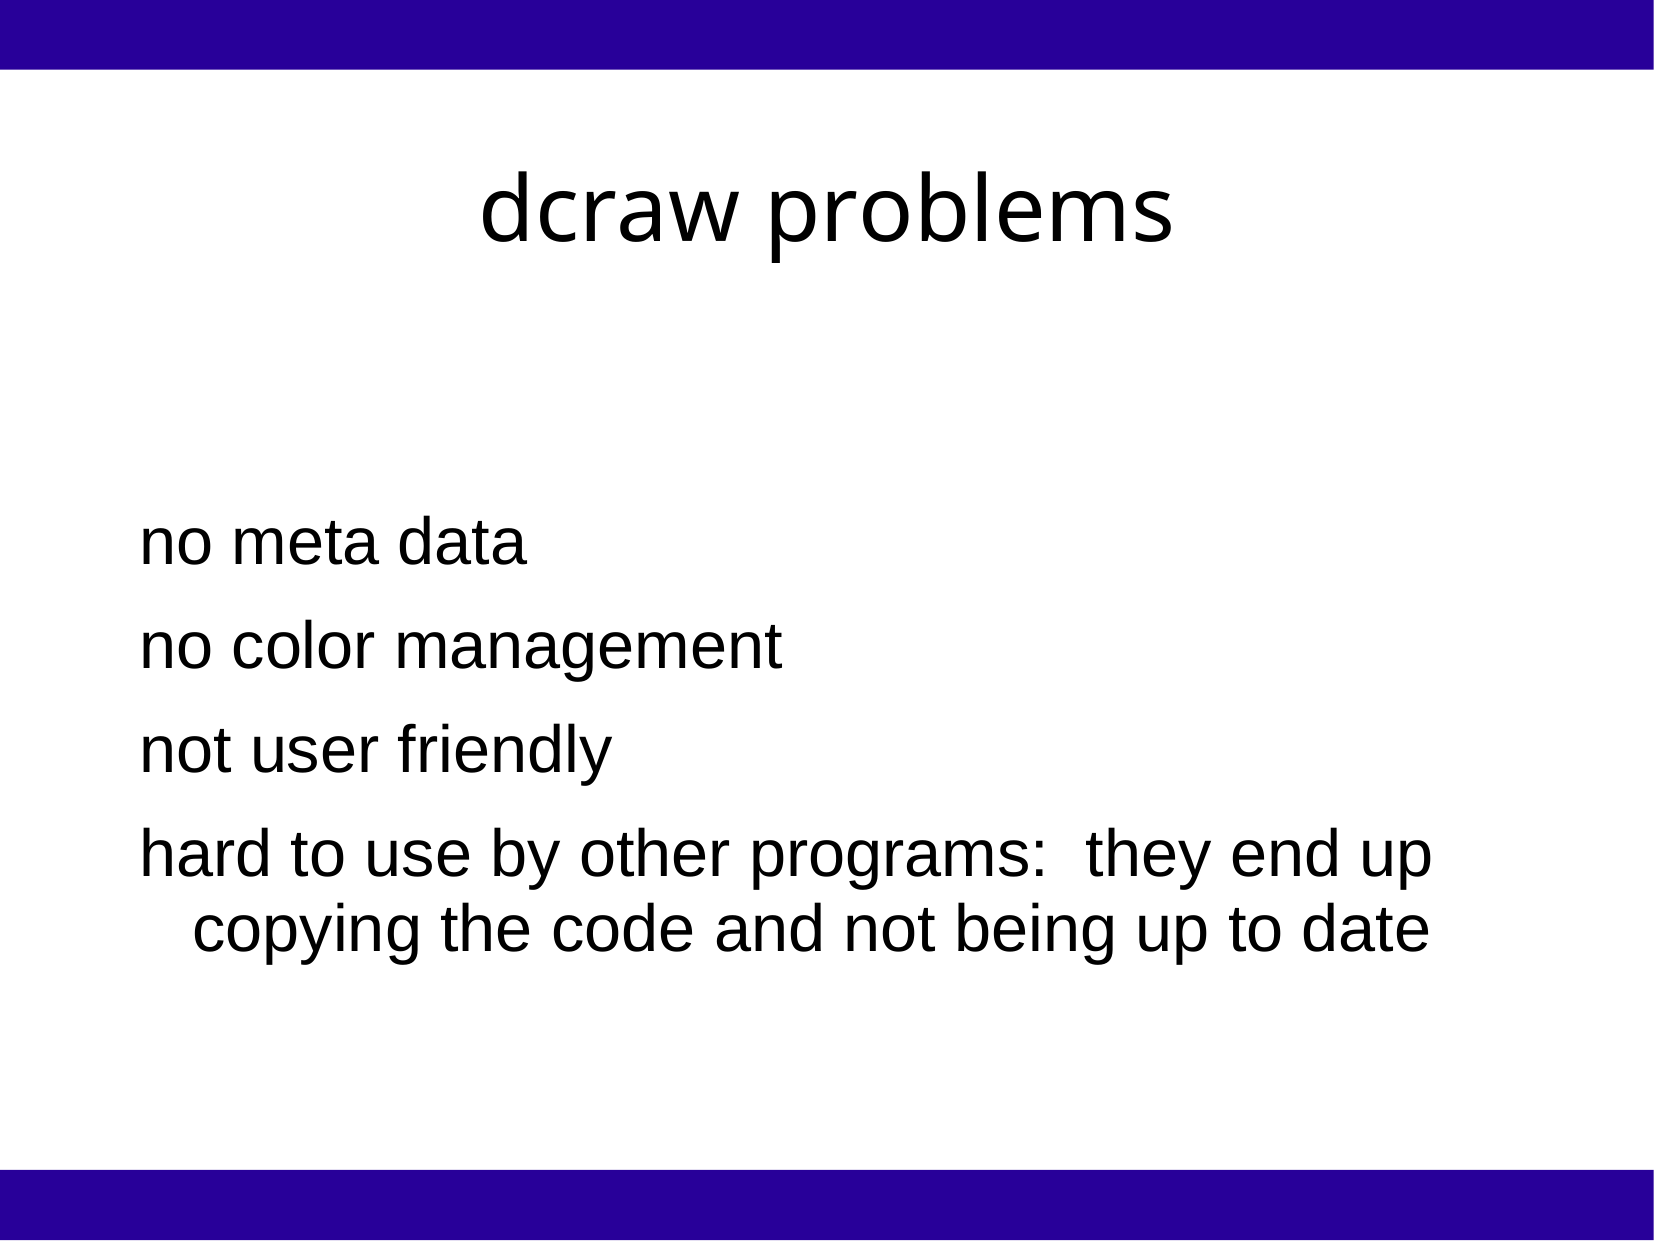

# dcraw problems
no meta data
no color management
not user friendly
hard to use by other programs: they end up copying the code and not being up to date